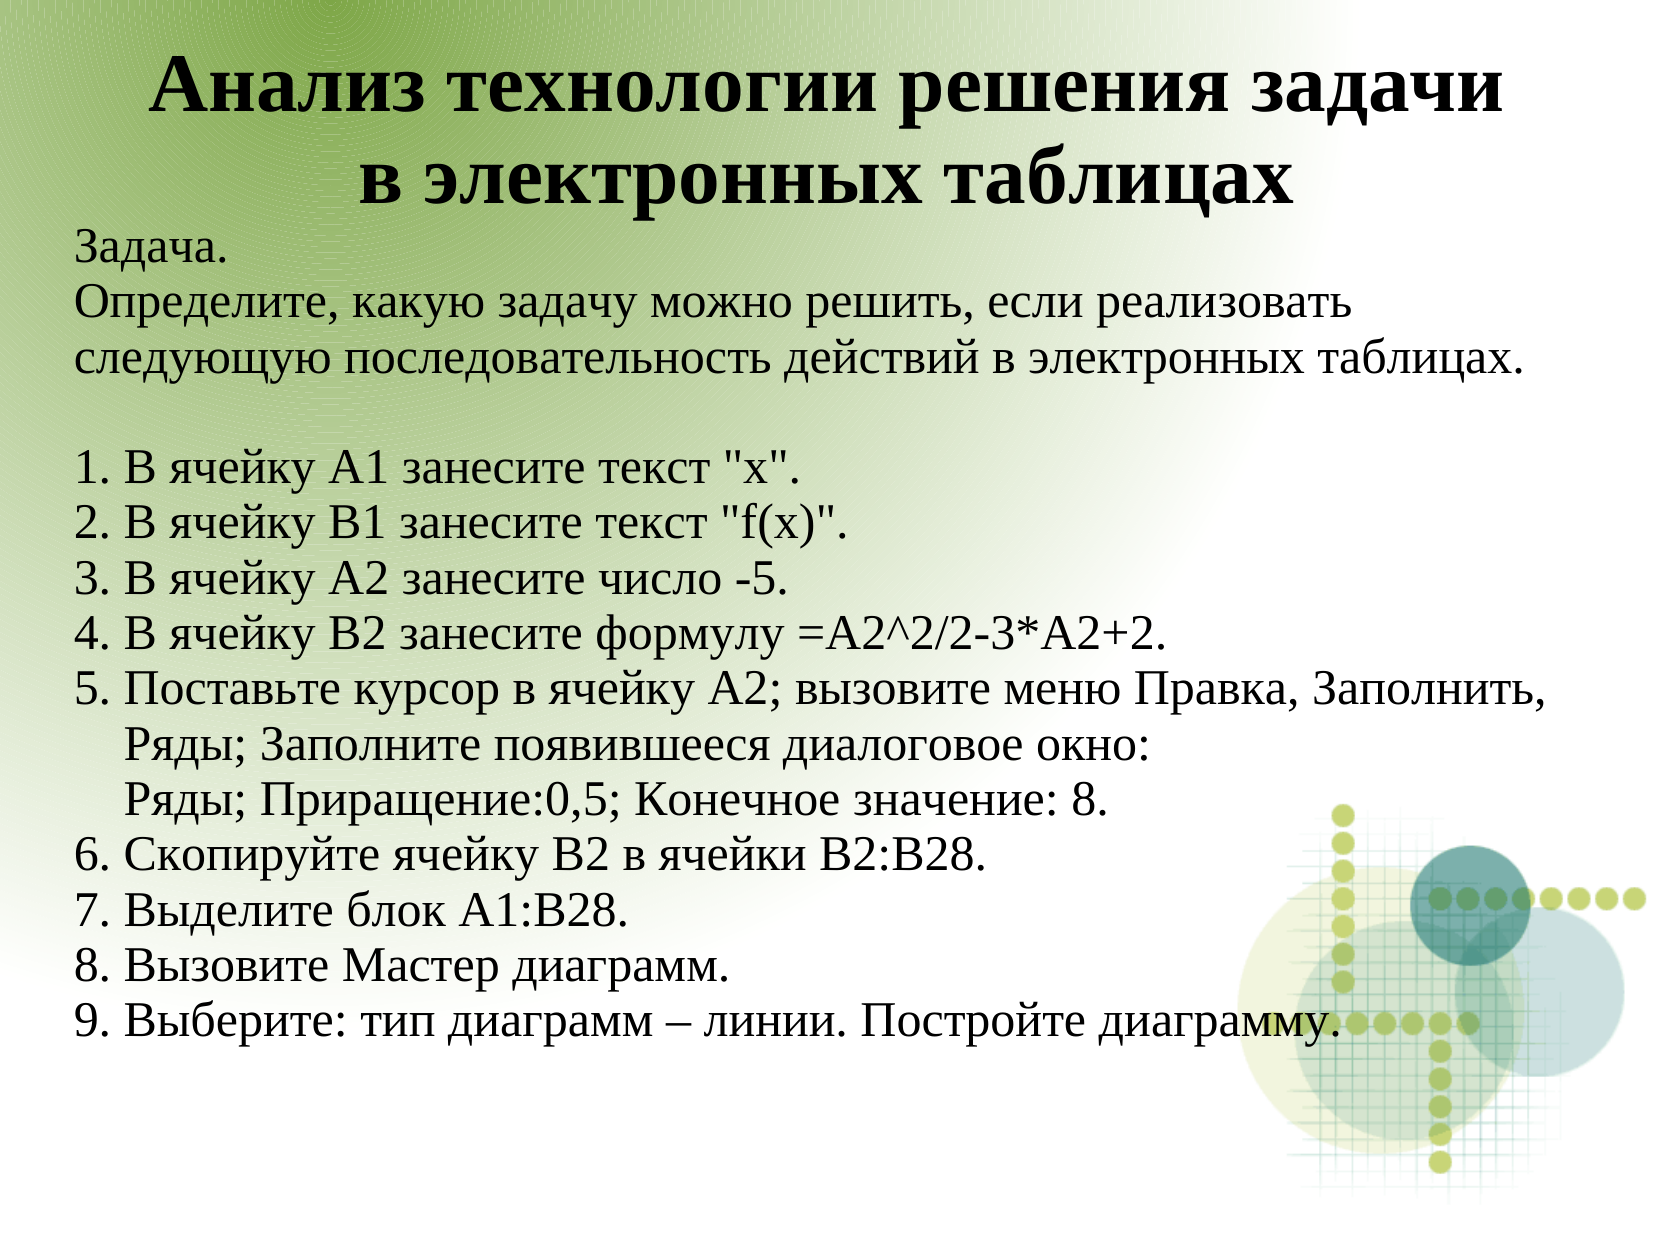

Анализ технологии решения задачи
в электронных таблицах
Задача.
Определите, какую задачу можно решить, если реализовать следующую последовательность действий в электронных таблицах.
1. В ячейку А1 занесите текст "х".
2. В ячейку B1 занесите текст "f(x)".
3. В ячейку А2 занесите число -5.
4. В ячейку B2 занесите формулу =А2^2/2-3*A2+2.
5. Поставьте курсор в ячейку А2; вызовите меню Правка, Заполнить, Ряды; Заполните появившееся диалоговое окно:
 Ряды; Приращение:0,5; Конечное значение: 8.
6. Скопируйте ячейку В2 в ячейки B2:B28.
7. Выделите блок А1:B28.
8. Вызовите Мастер диаграмм.
9. Выберите: тип диаграмм – линии. Постройте диаграмму.